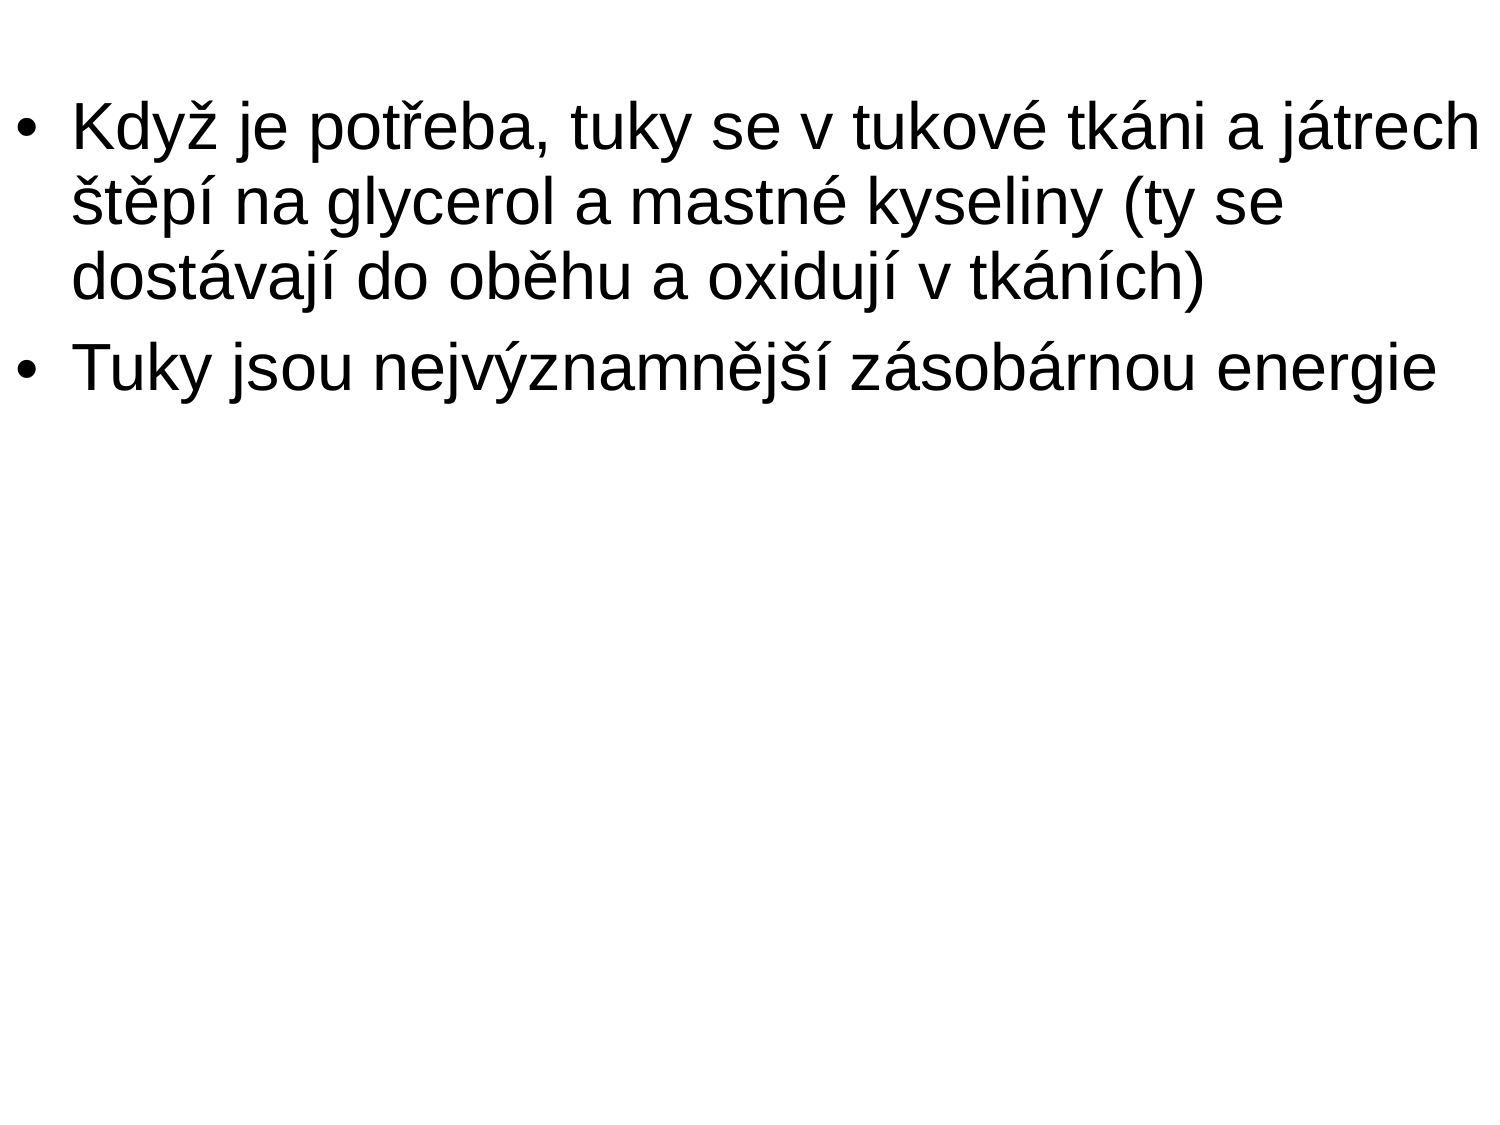

# Když je potřeba, tuky se v tukové tkáni a játrech štěpí na glycerol a mastné kyseliny (ty se dostávají do oběhu a oxidují v tkáních)
Tuky jsou nejvýznamnější zásobárnou energie